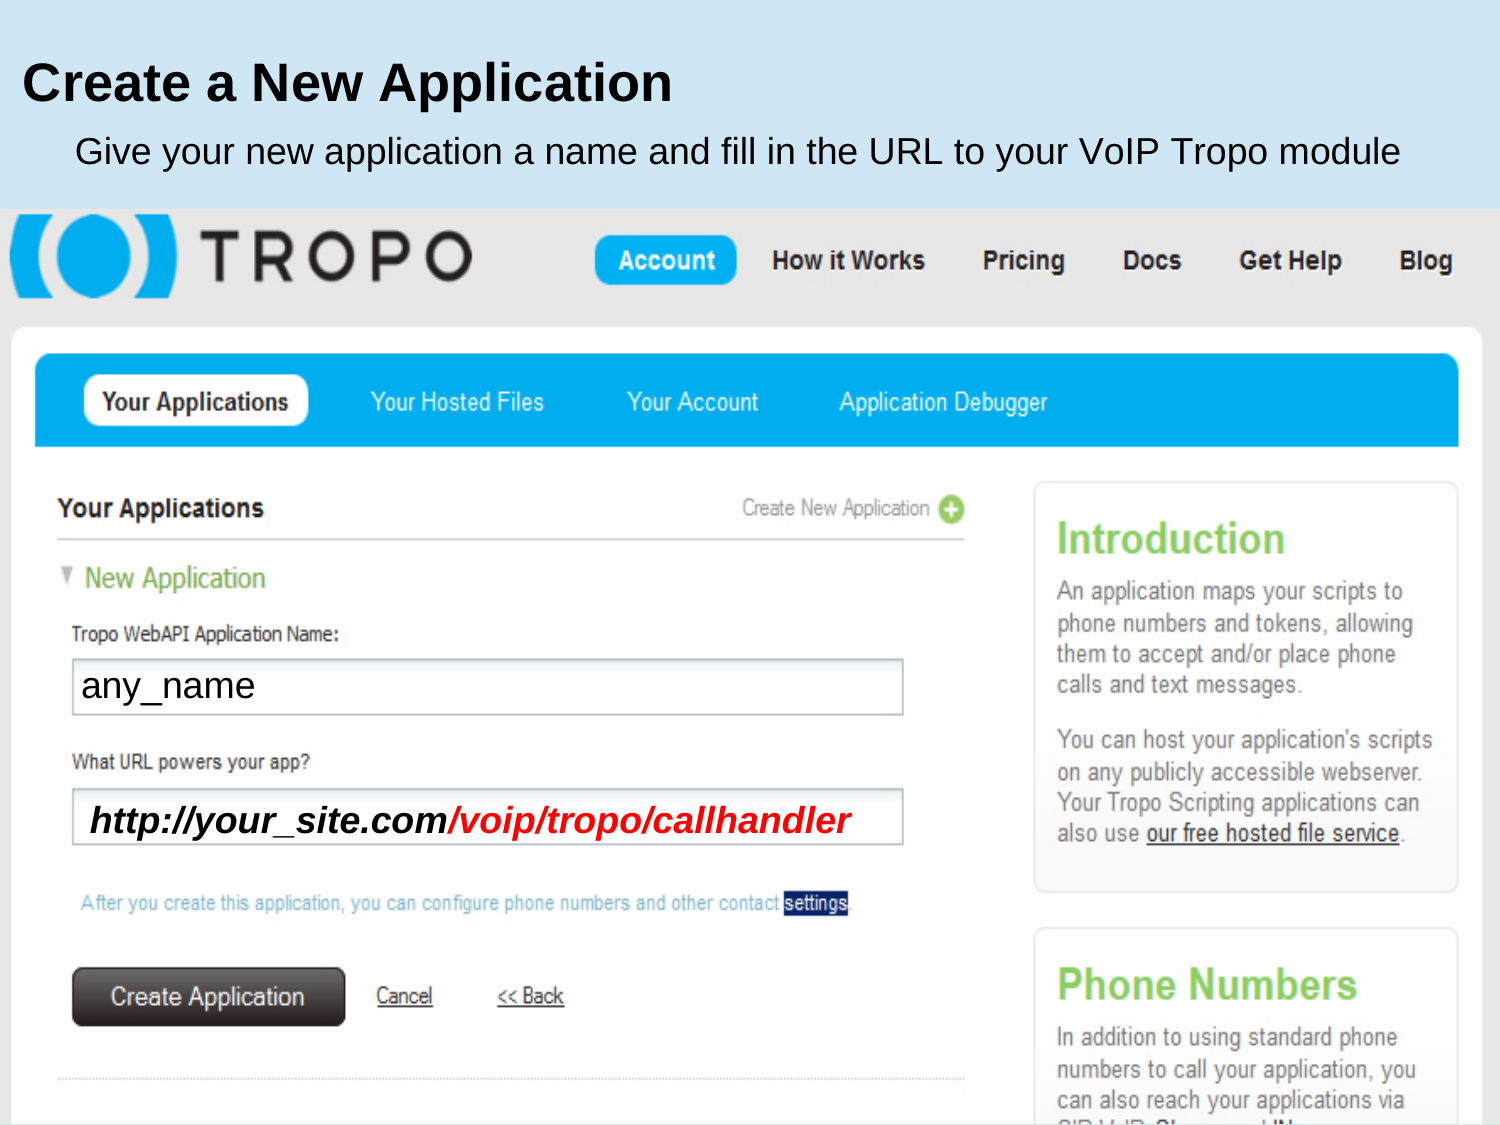

Create a New Application
Give your new application a name and fill in the URL to your VoIP Tropo module
any_name
http://your_site.com/voip/tropo/callhandler